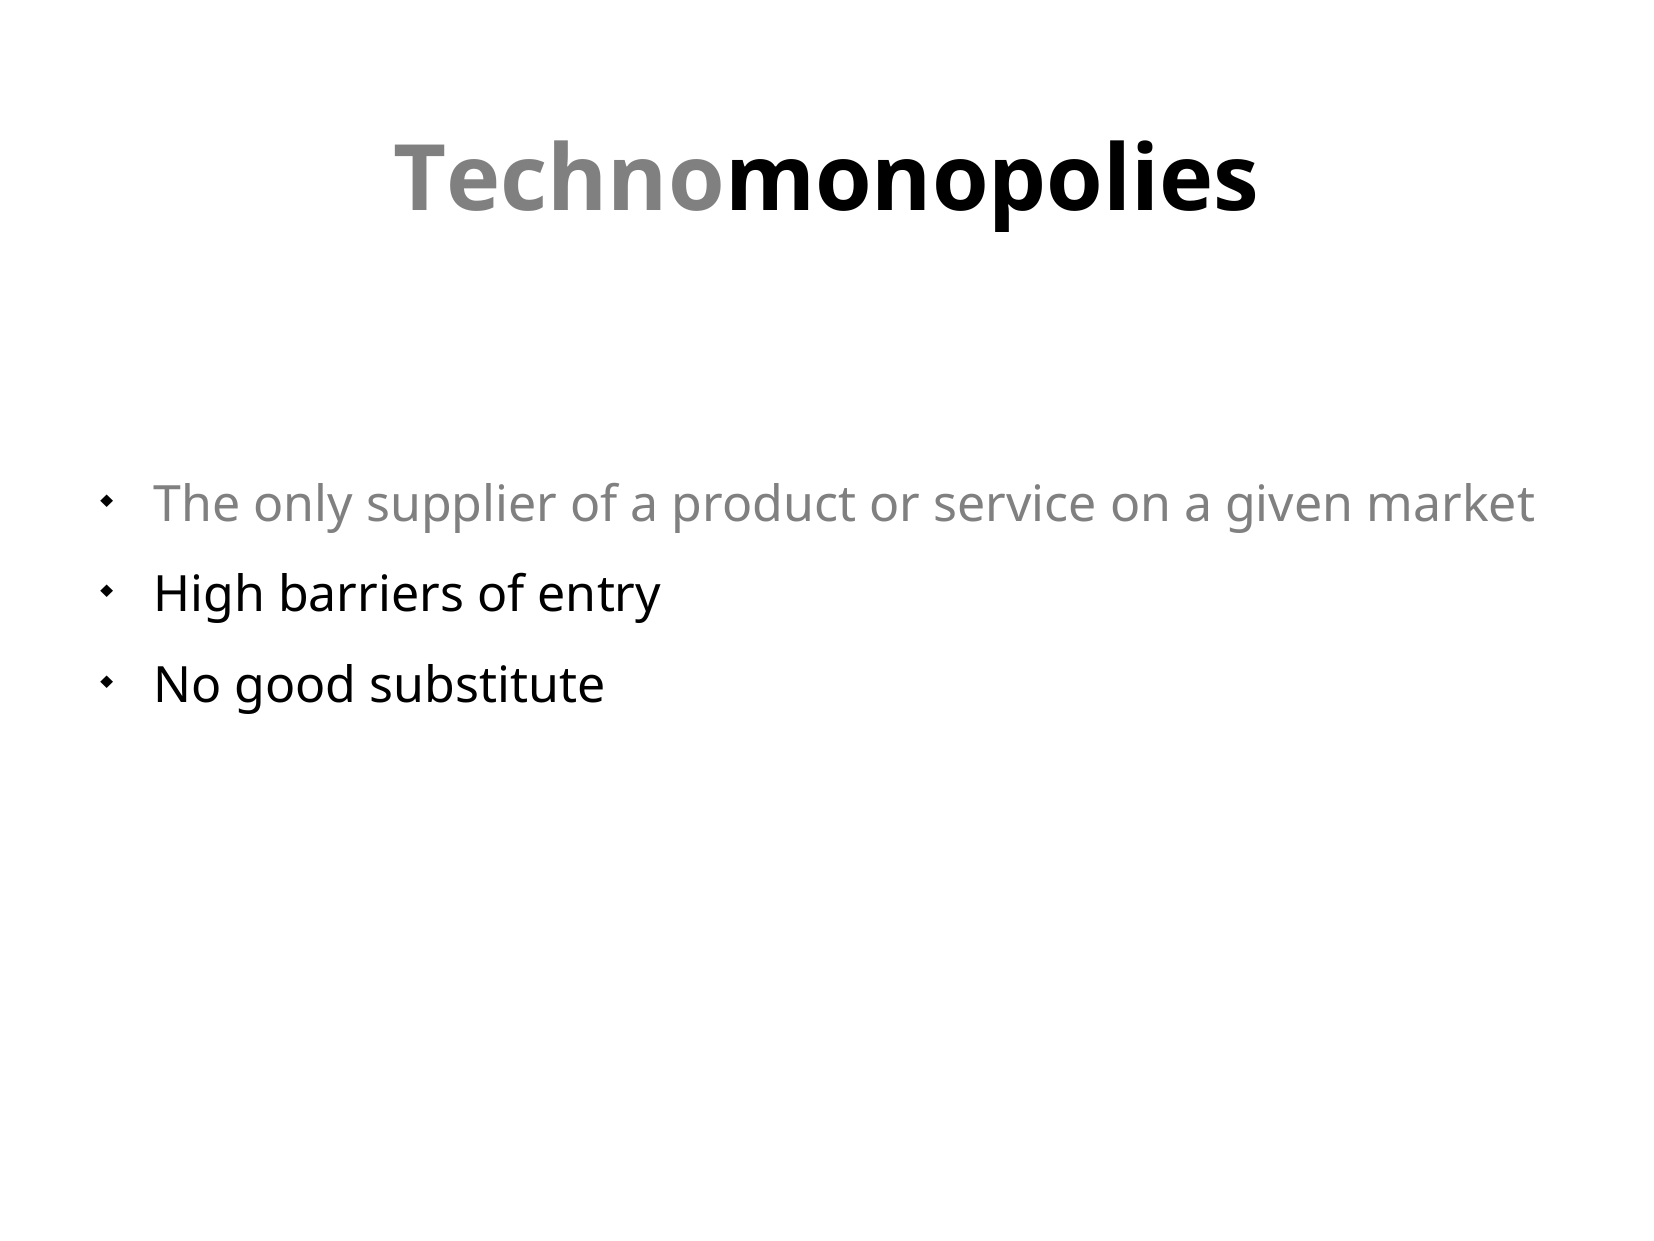

Technomonopolies
# The only supplier of a product or service on a given market
High barriers of entry
No good substitute